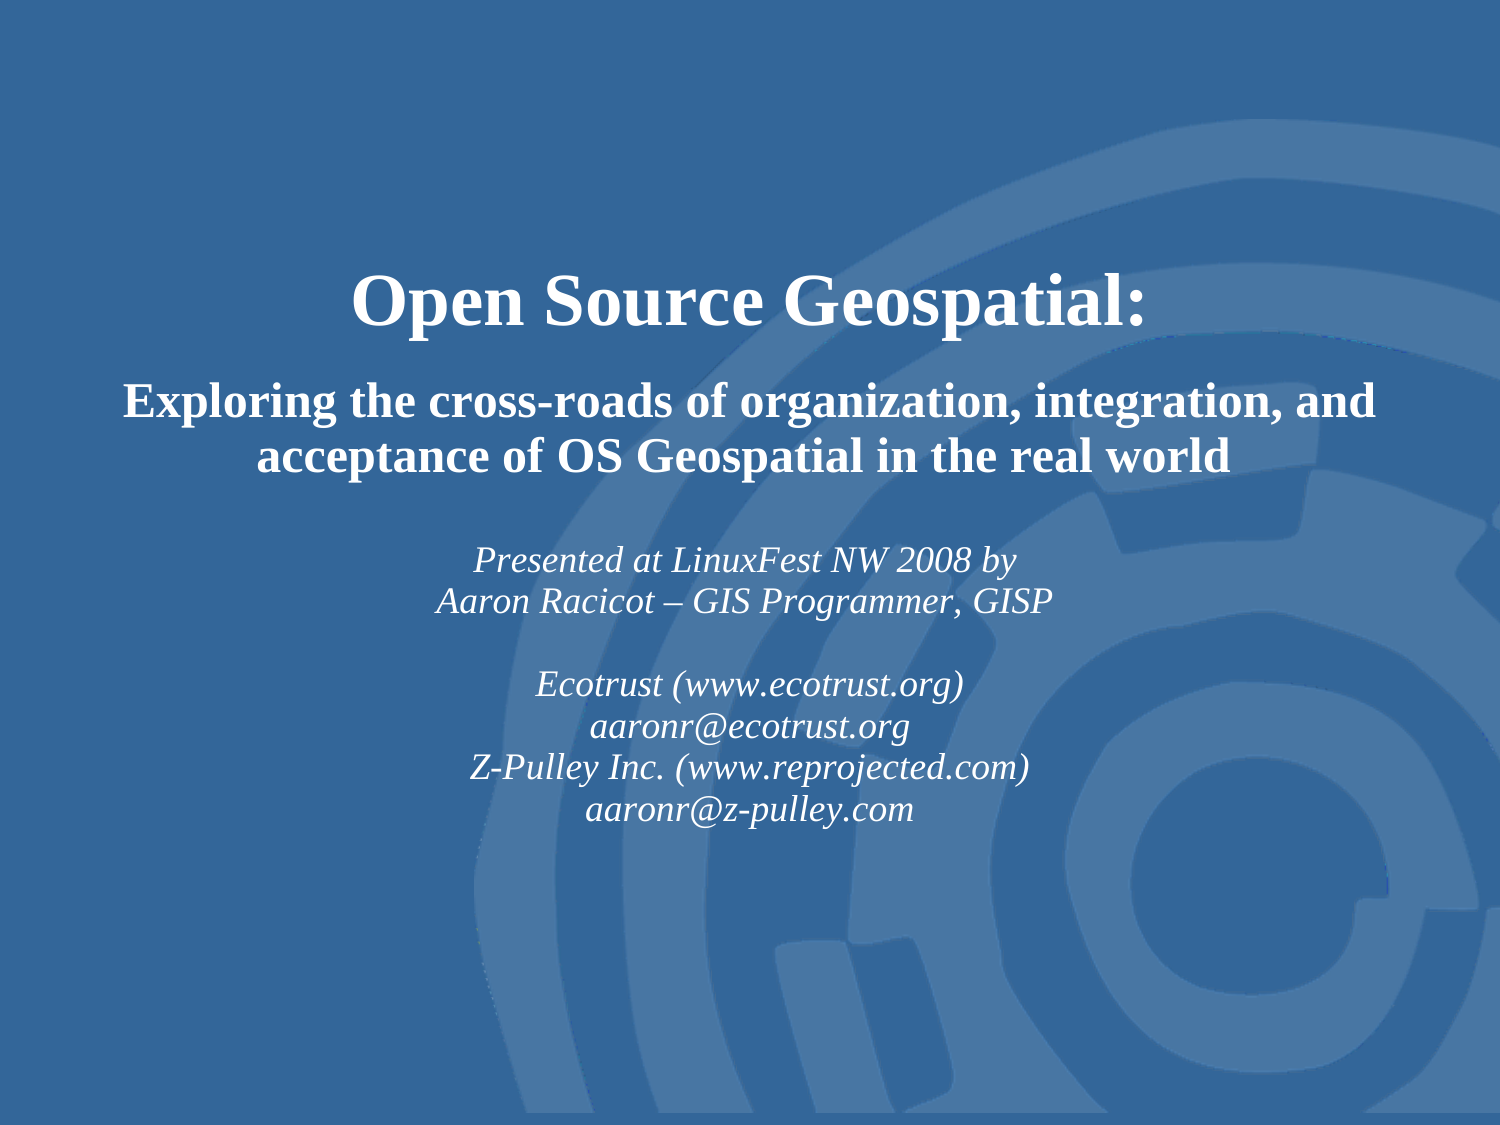

Open Source Geospatial:
Exploring the cross-roads of organization, integration, and acceptance of OS Geospatial in the real world
Presented at LinuxFest NW 2008 by
Aaron Racicot – GIS Programmer, GISP
Ecotrust (www.ecotrust.org)
aaronr@ecotrust.org
Z-Pulley Inc. (www.reprojected.com)
aaronr@z-pulley.com